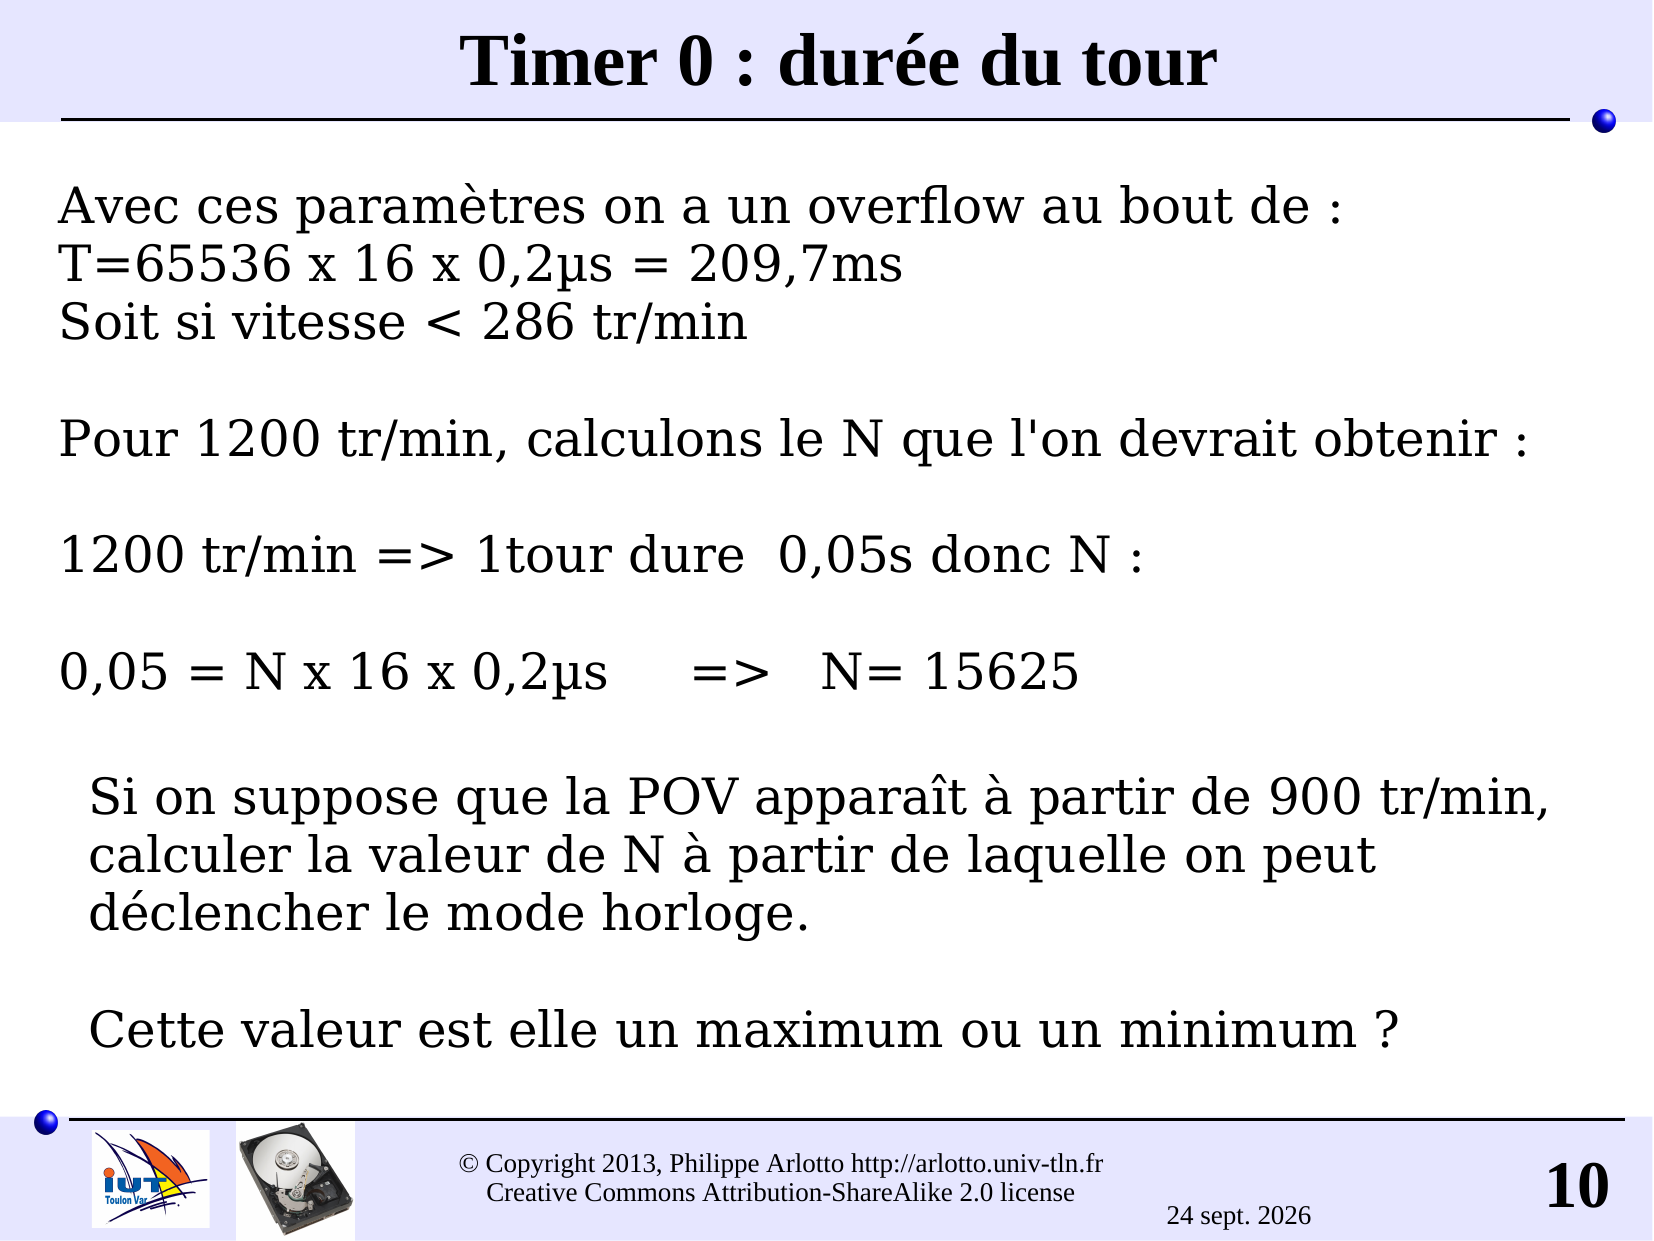

# Timer 0 : durée du tour
Avec ces paramètres on a un overflow au bout de :
T=65536 x 16 x 0,2µs = 209,7ms
Soit si vitesse < 286 tr/min
Pour 1200 tr/min, calculons le N que l'on devrait obtenir :
1200 tr/min => 1tour dure 0,05s donc N :
0,05 = N x 16 x 0,2µs => N= 15625
Si on suppose que la POV apparaît à partir de 900 tr/min,
calculer la valeur de N à partir de laquelle on peut
déclencher le mode horloge.
Cette valeur est elle un maximum ou un minimum ?